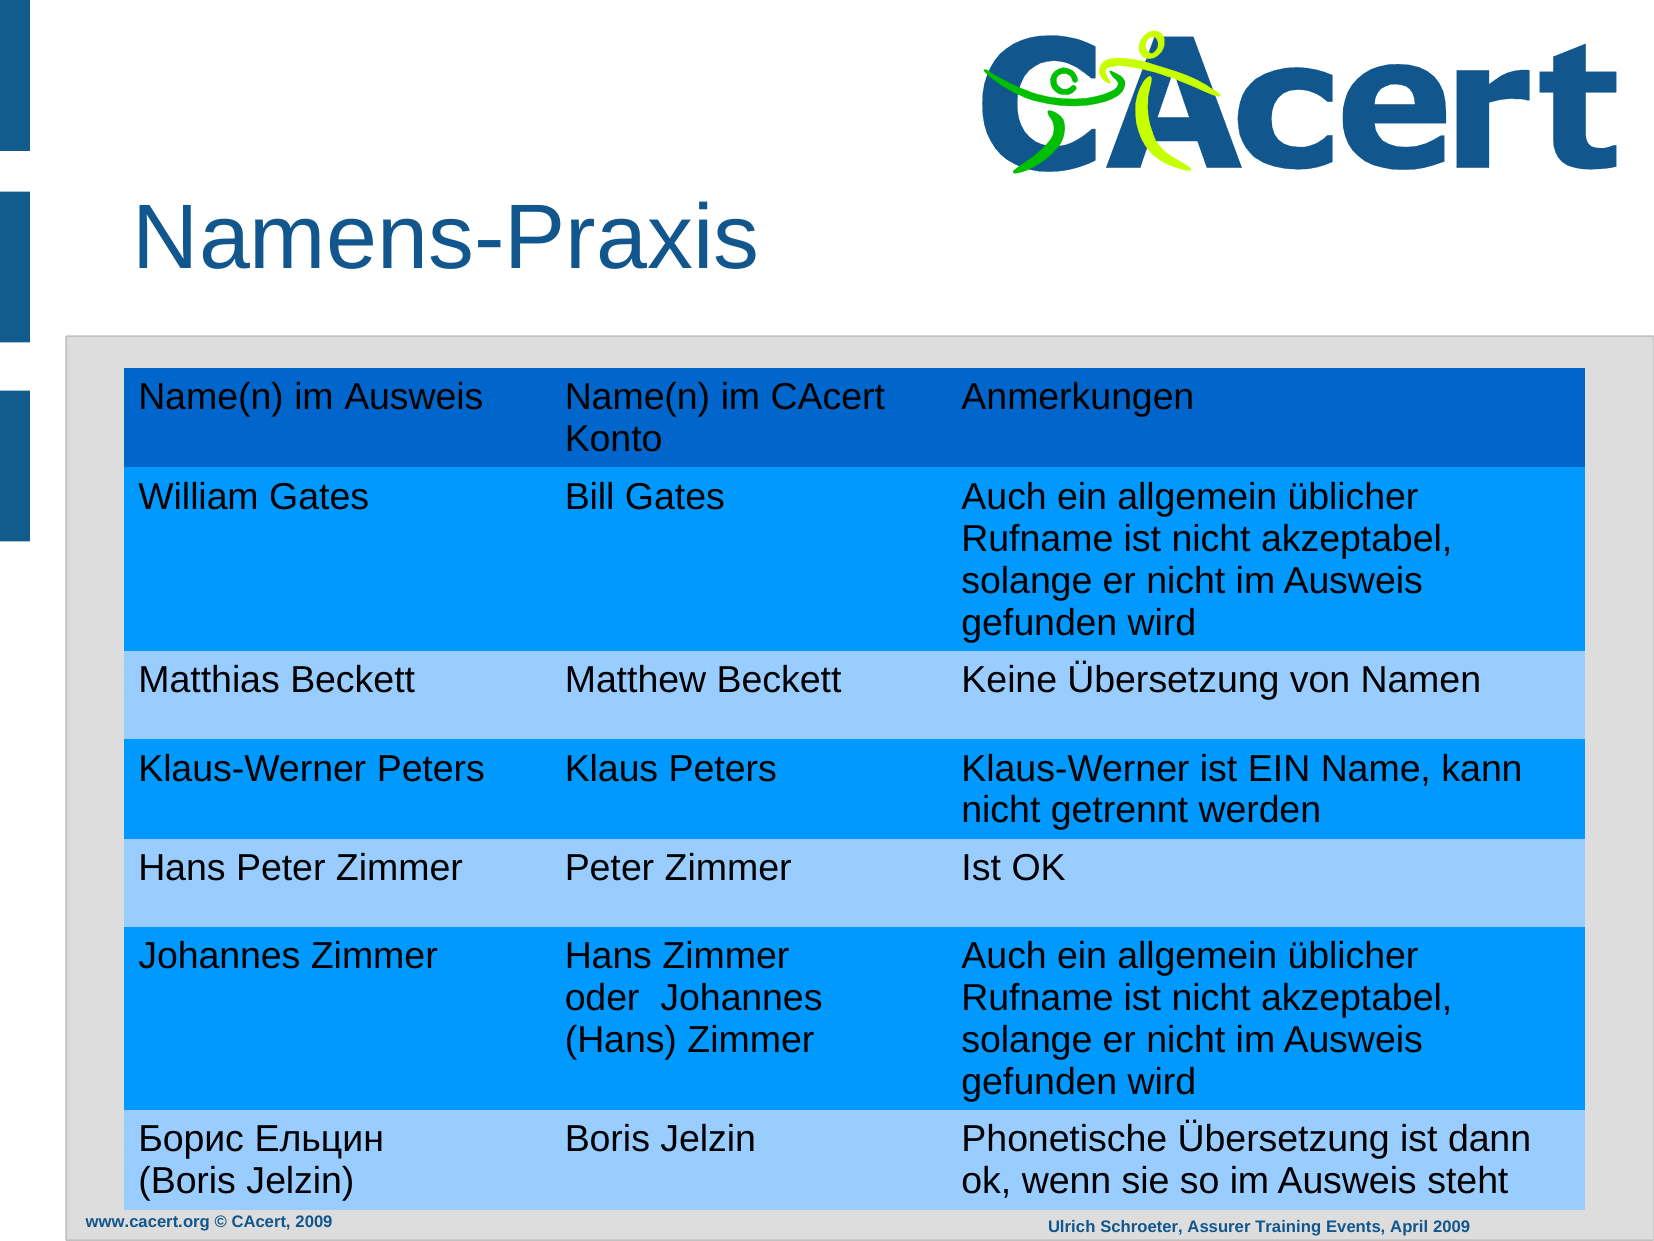

Namens-Praxis
| Name(n) im Ausweis | Name(n) im CAcert Konto | Anmerkungen |
| --- | --- | --- |
| William Gates | Bill Gates | Auch ein allgemein üblicher Rufname ist nicht akzeptabel, solange er nicht im Ausweis gefunden wird |
| Matthias Beckett | Matthew Beckett | Keine Übersetzung von Namen |
| Klaus-Werner Peters | Klaus Peters | Klaus-Werner ist EIN Name, kann nicht getrennt werden |
| Hans Peter Zimmer | Peter Zimmer | Ist OK |
| Johannes Zimmer | Hans Zimmer oder Johannes (Hans) Zimmer | Auch ein allgemein üblicher Rufname ist nicht akzeptabel, solange er nicht im Ausweis gefunden wird |
| Борис Ельцин (Boris Jelzin) | Boris Jelzin | Phonetische Übersetzung ist dann ok, wenn sie so im Ausweis steht |